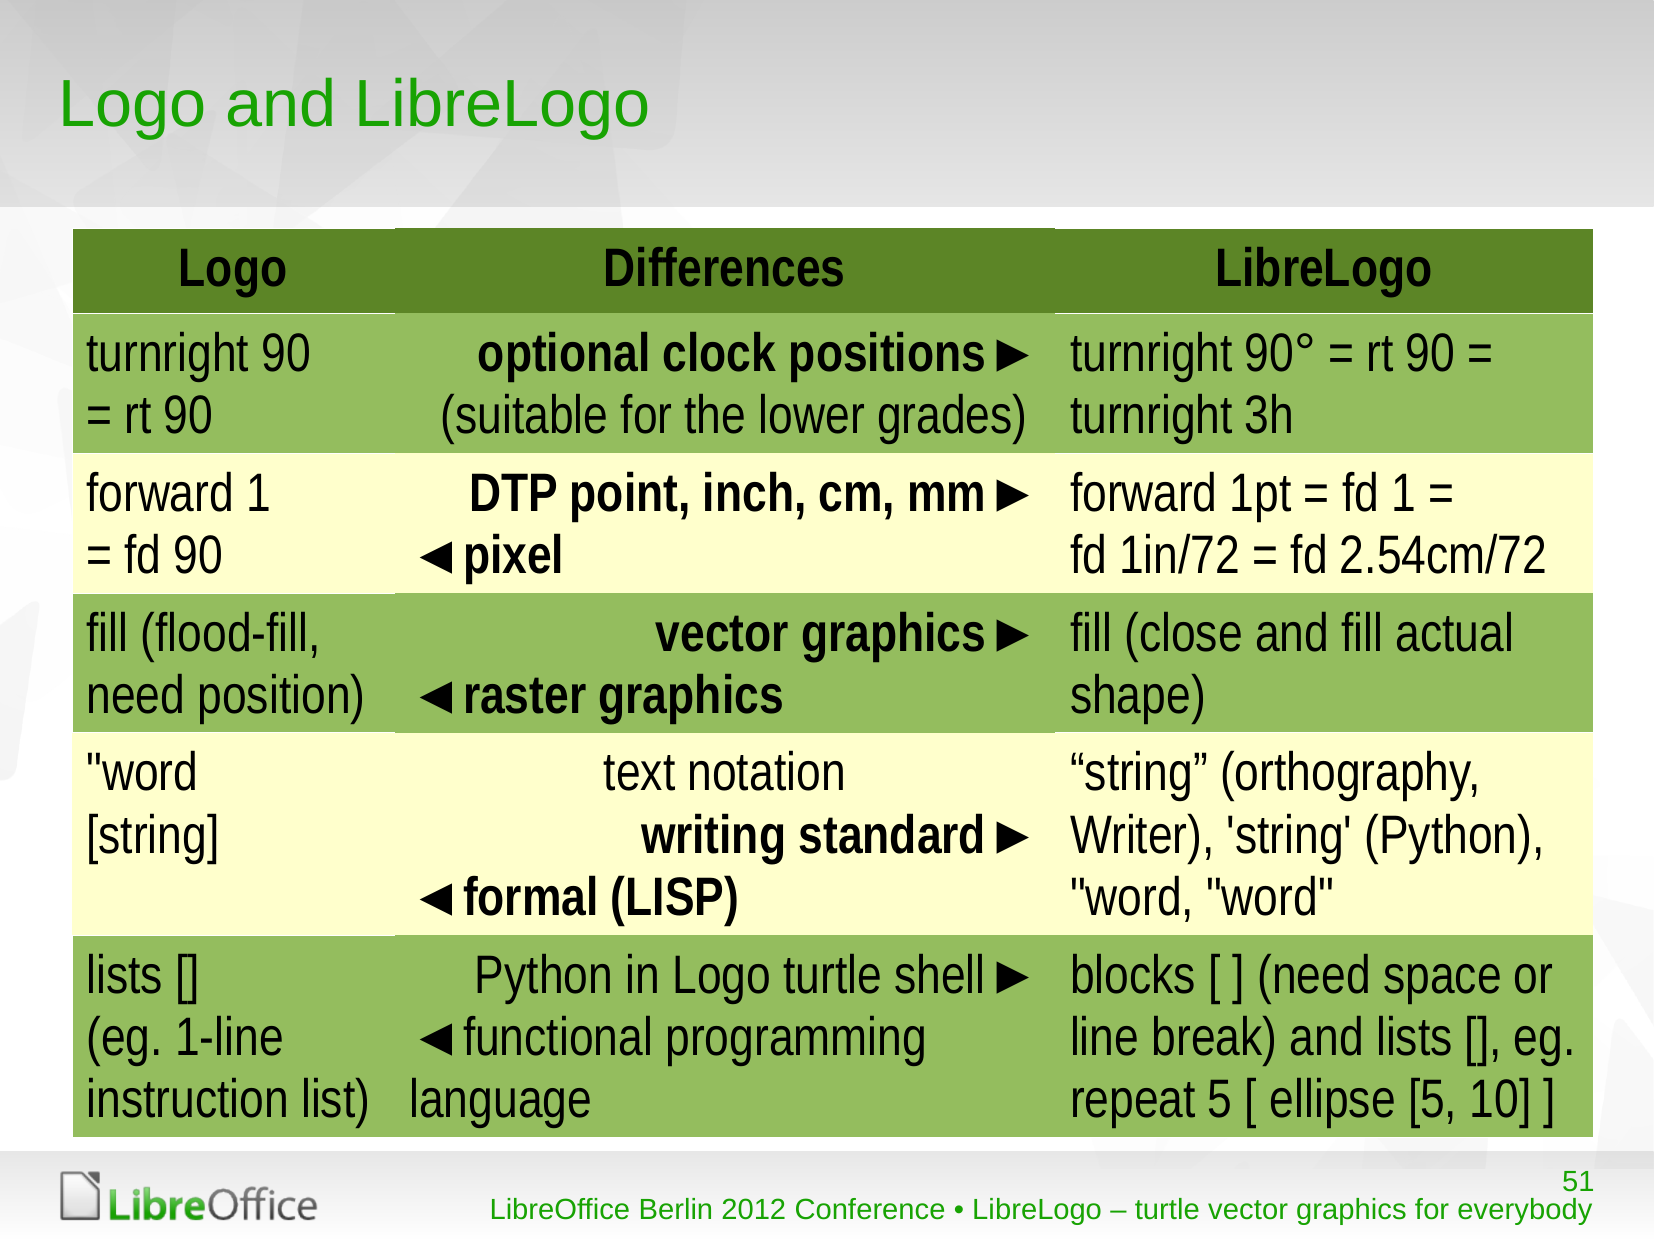

# Logo and LibreLogo
| Logo | Differences | LibreLogo |
| --- | --- | --- |
| turnright 90 = rt 90 | optional clock positions► (suitable for the lower grades) | turnright 90° = rt 90 = turnright 3h |
| forward 1 = fd 90 | DTP point, inch, cm, mm► ◄pixel | forward 1pt = fd 1 = fd 1in/72 = fd 2.54cm/72 |
| fill (flood-fill, need position) | vector graphics► ◄raster graphics | fill (close and fill actual shape) |
| "word [string] | text notation writing standard► ◄formal (LISP) | “string” (orthography, Writer), 'string' (Python), "word, "word" |
| lists [] (eg. 1-line instruction list) | Python in Logo turtle shell► ◄functional programming language | blocks [ ] (need space or line break) and lists [], eg. repeat 5 [ ellipse [5, 10] ] |
51
LibreOffice Berlin 2012 Conference • LibreLogo – turtle vector graphics for everybody